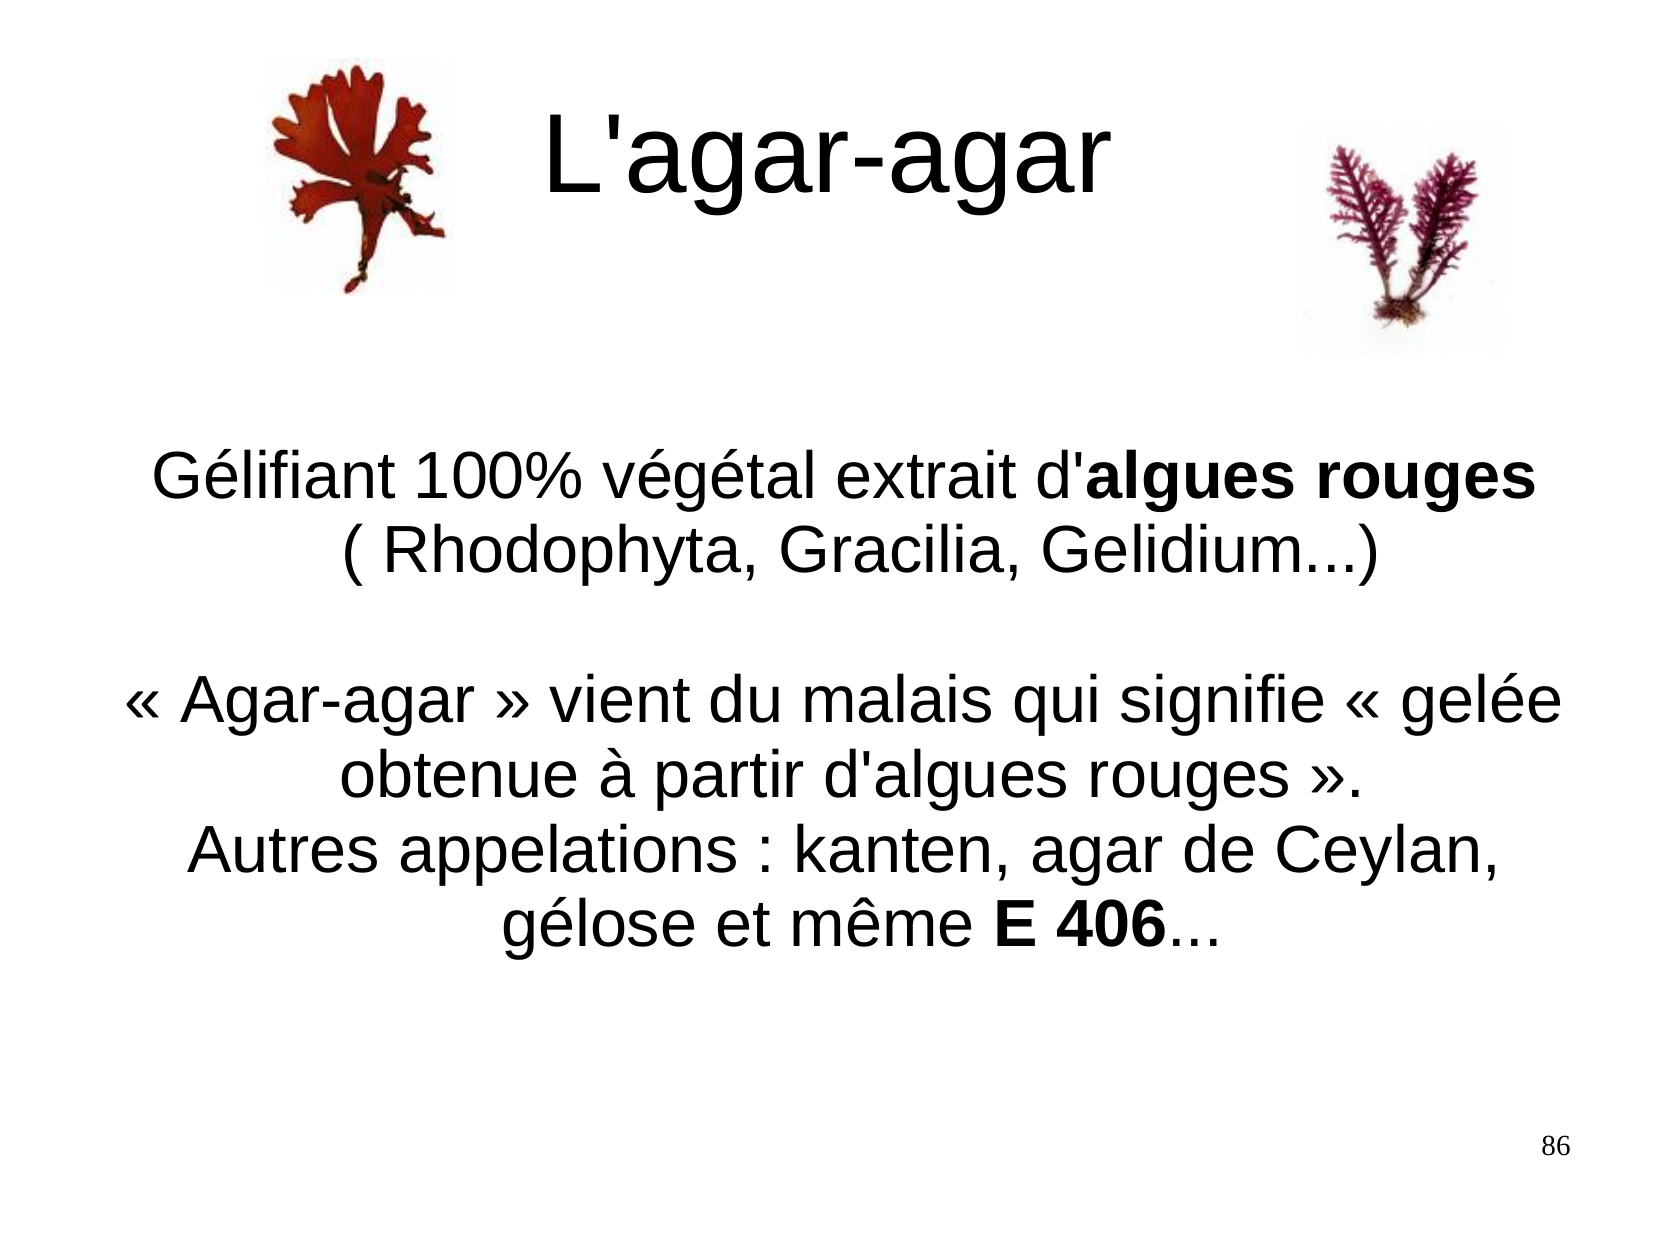

# L'agar-agar
Gélifiant 100% végétal extrait d'algues rouges ( Rhodophyta, Gracilia, Gelidium...)
« Agar-agar » vient du malais qui signifie « gelée obtenue à partir d'algues rouges ».
Autres appelations : kanten, agar de Ceylan, gélose et même E 406...
86